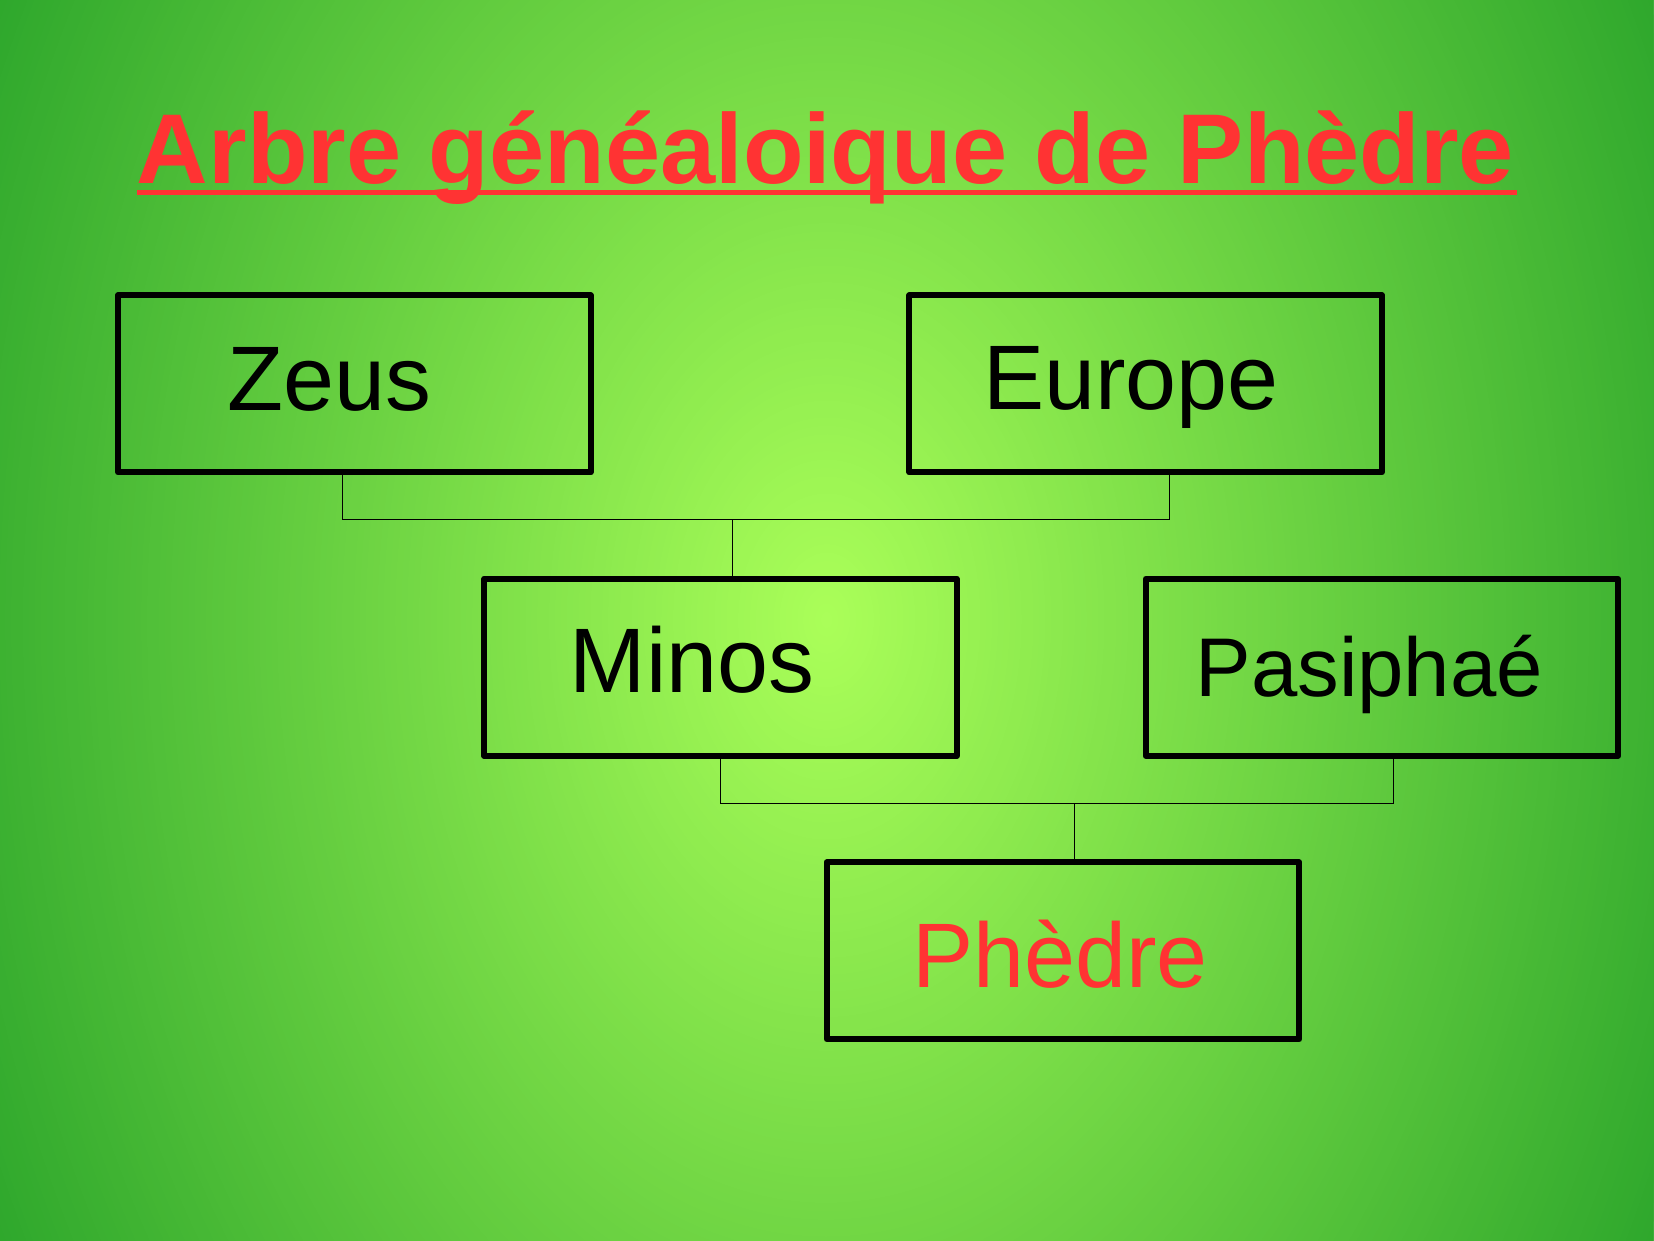

# Arbre généaloique de Phèdre
Europe
Zeus
Minos
Pasiphaé
Phèdre